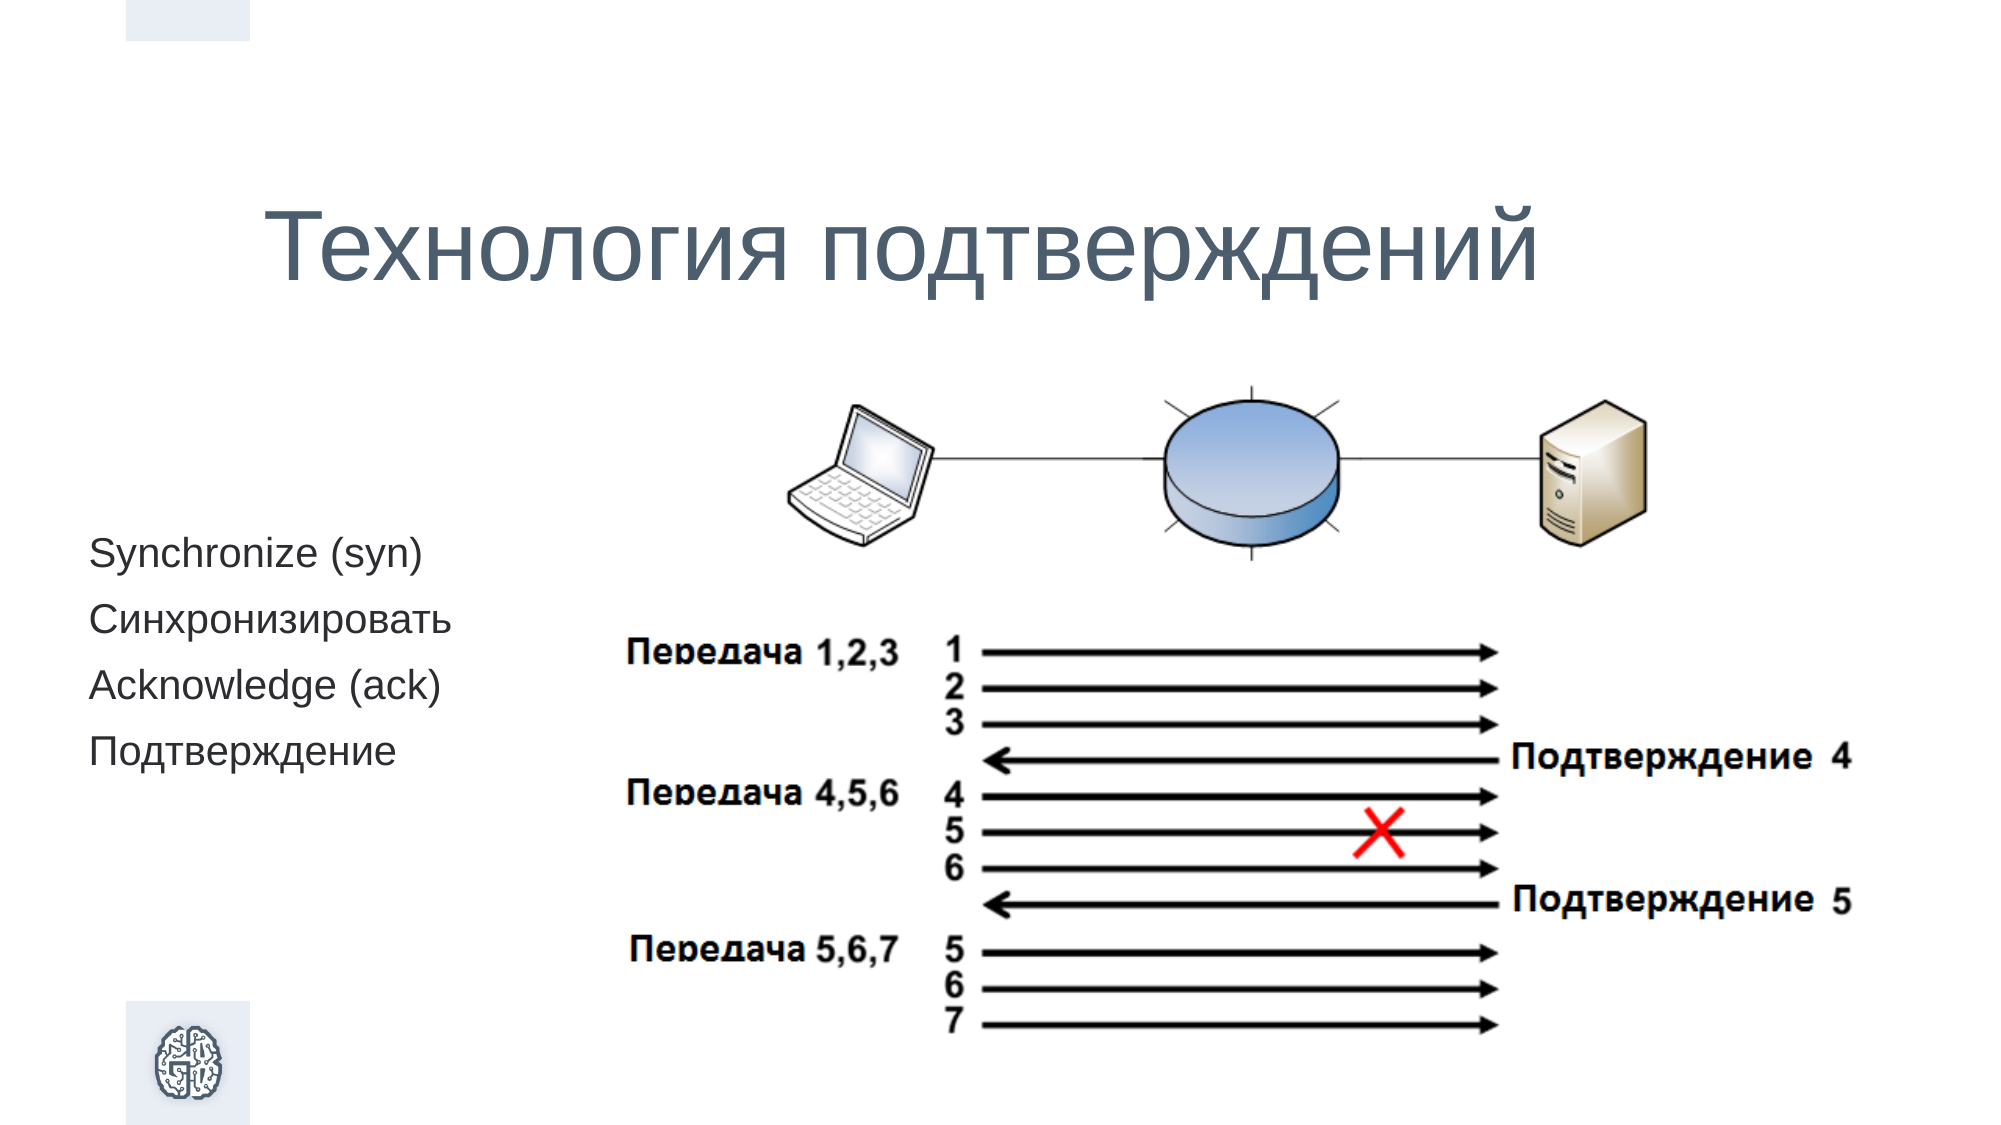

# Технология подтверждений
Synchronize (syn)
Синхронизировать
Acknowledge (ack)
Подтверждение